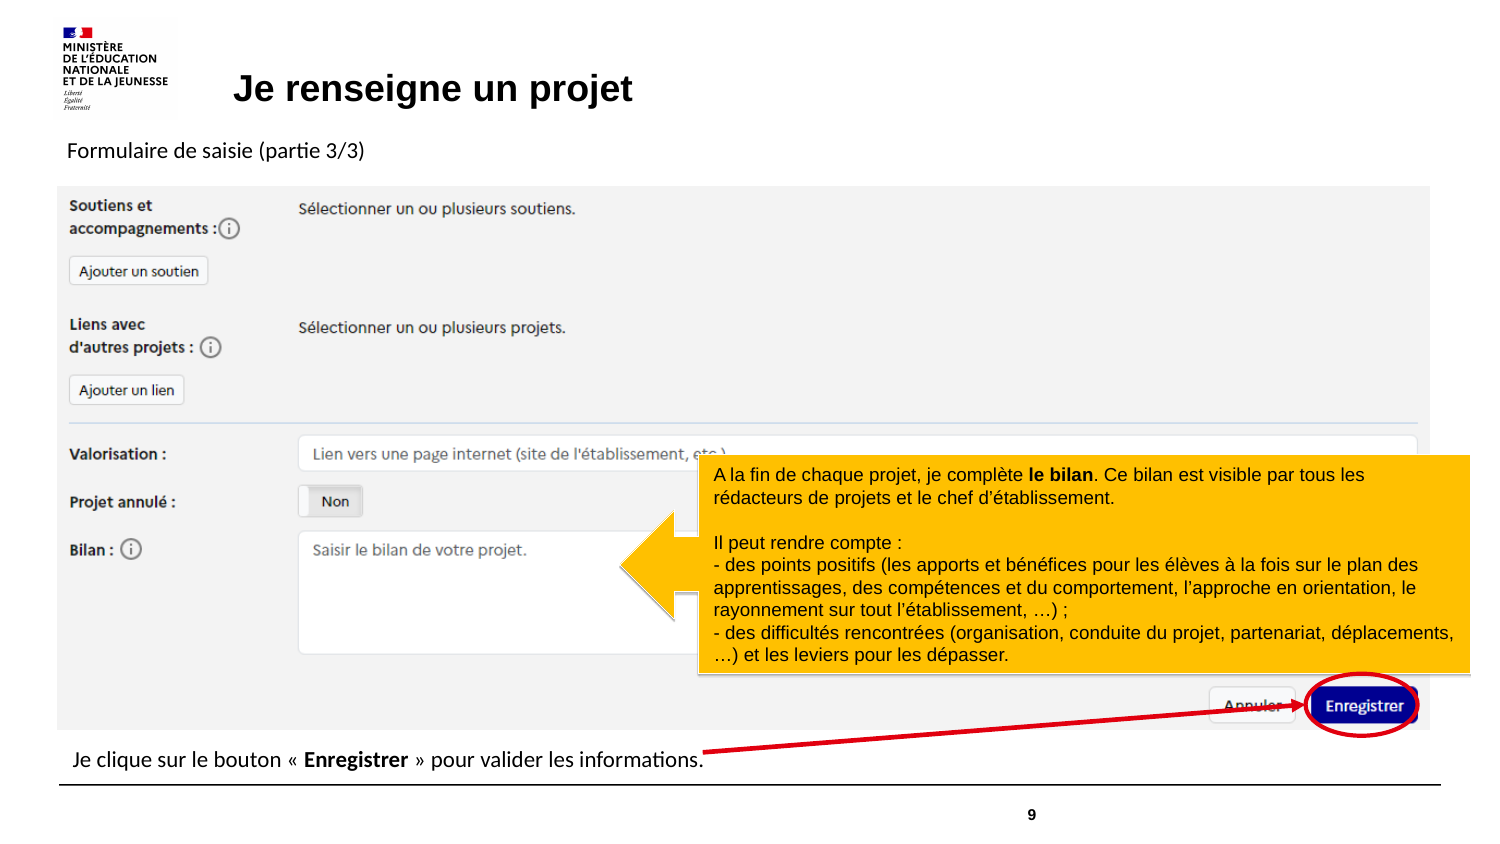

Je renseigne un projet
Formulaire de saisie (partie 3/3)
A la fin de chaque projet, je complète le bilan. Ce bilan est visible par tous les rédacteurs de projets et le chef d’établissement.
Il peut rendre compte :
- des points positifs (les apports et bénéfices pour les élèves à la fois sur le plan des apprentissages, des compétences et du comportement, l’approche en orientation, le rayonnement sur tout l’établissement, …) ;
- des difficultés rencontrées (organisation, conduite du projet, partenariat, déplacements, …) et les leviers pour les dépasser.
Je clique sur le bouton « Enregistrer » pour valider les informations.